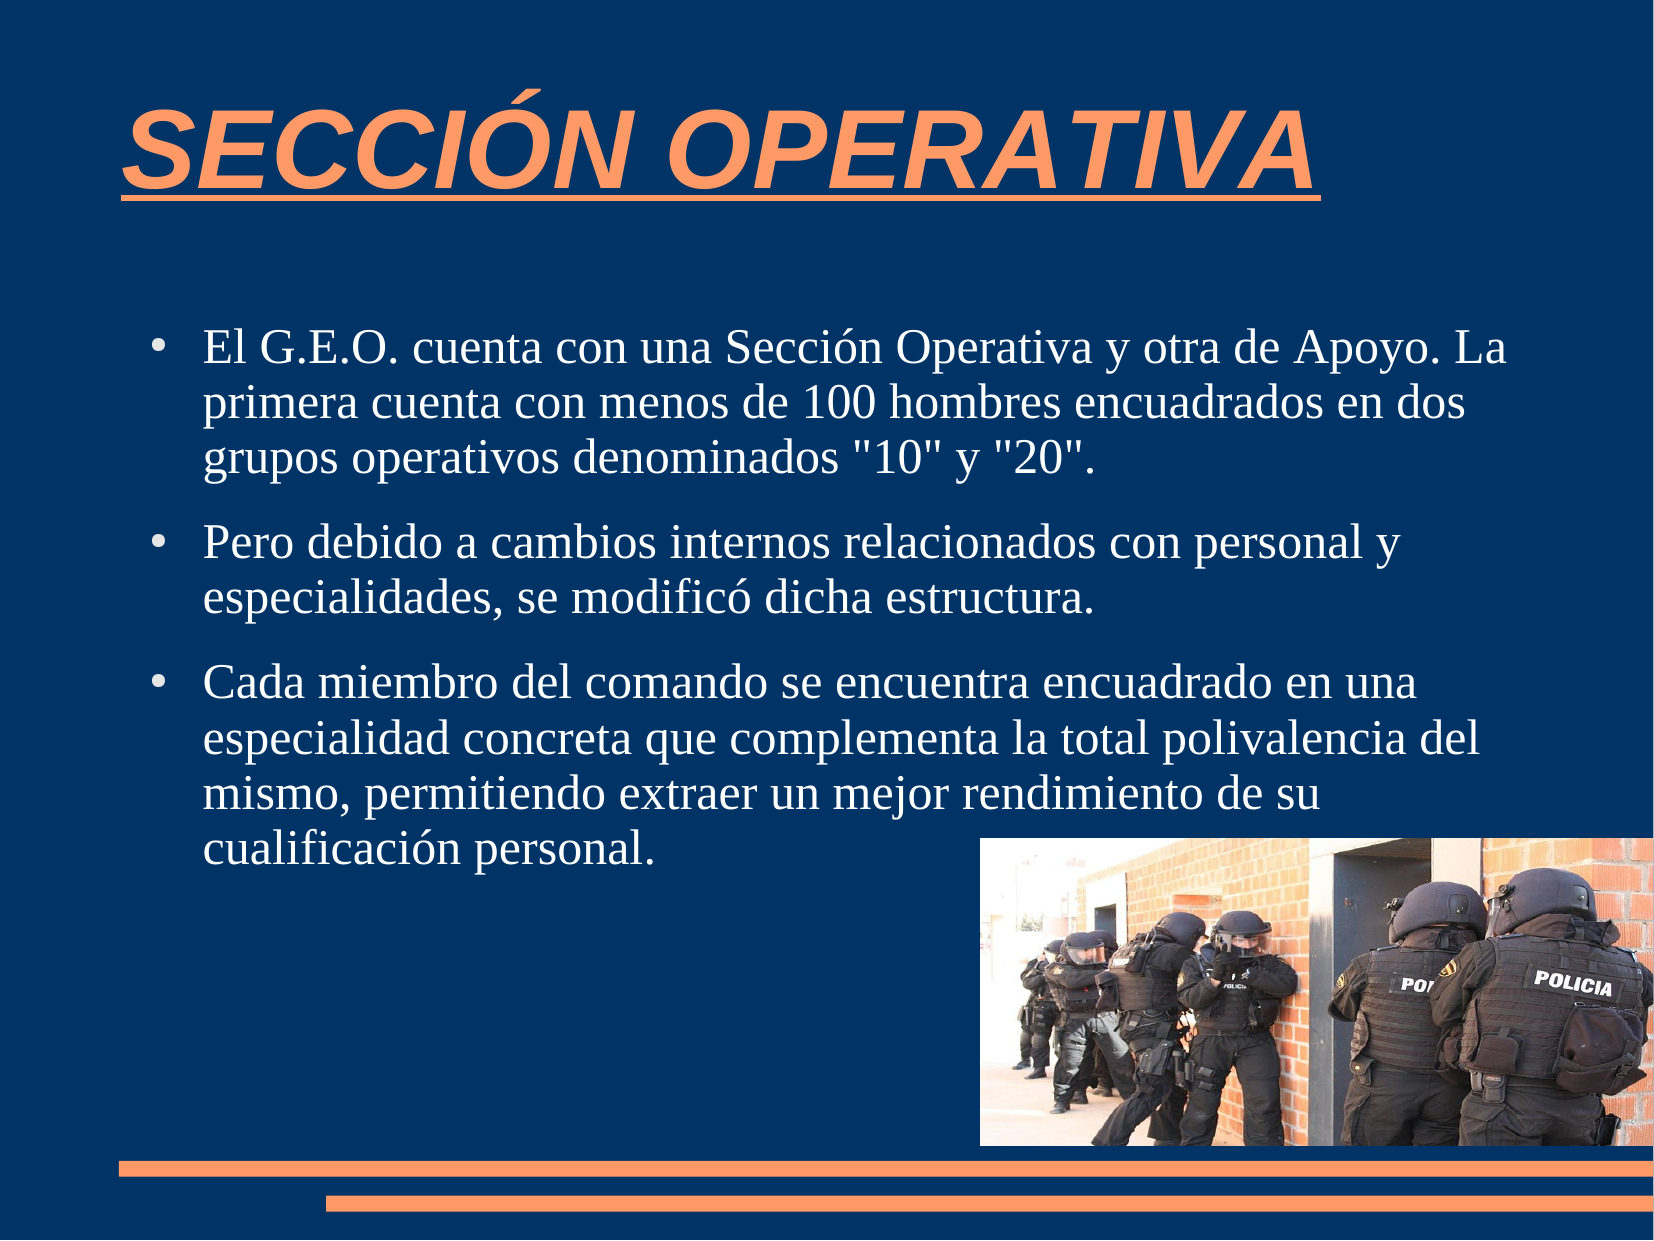

# SECCIÓN OPERATIVA
El G.E.O. cuenta con una Sección Operativa y otra de Apoyo. La primera cuenta con menos de 100 hombres encuadrados en dos grupos operativos denominados "10" y "20".
Pero debido a cambios internos relacionados con personal y especialidades, se modificó dicha estructura.
Cada miembro del comando se encuentra encuadrado en una especialidad concreta que complementa la total polivalencia del mismo, permitiendo extraer un mejor rendimiento de su cualificación personal.